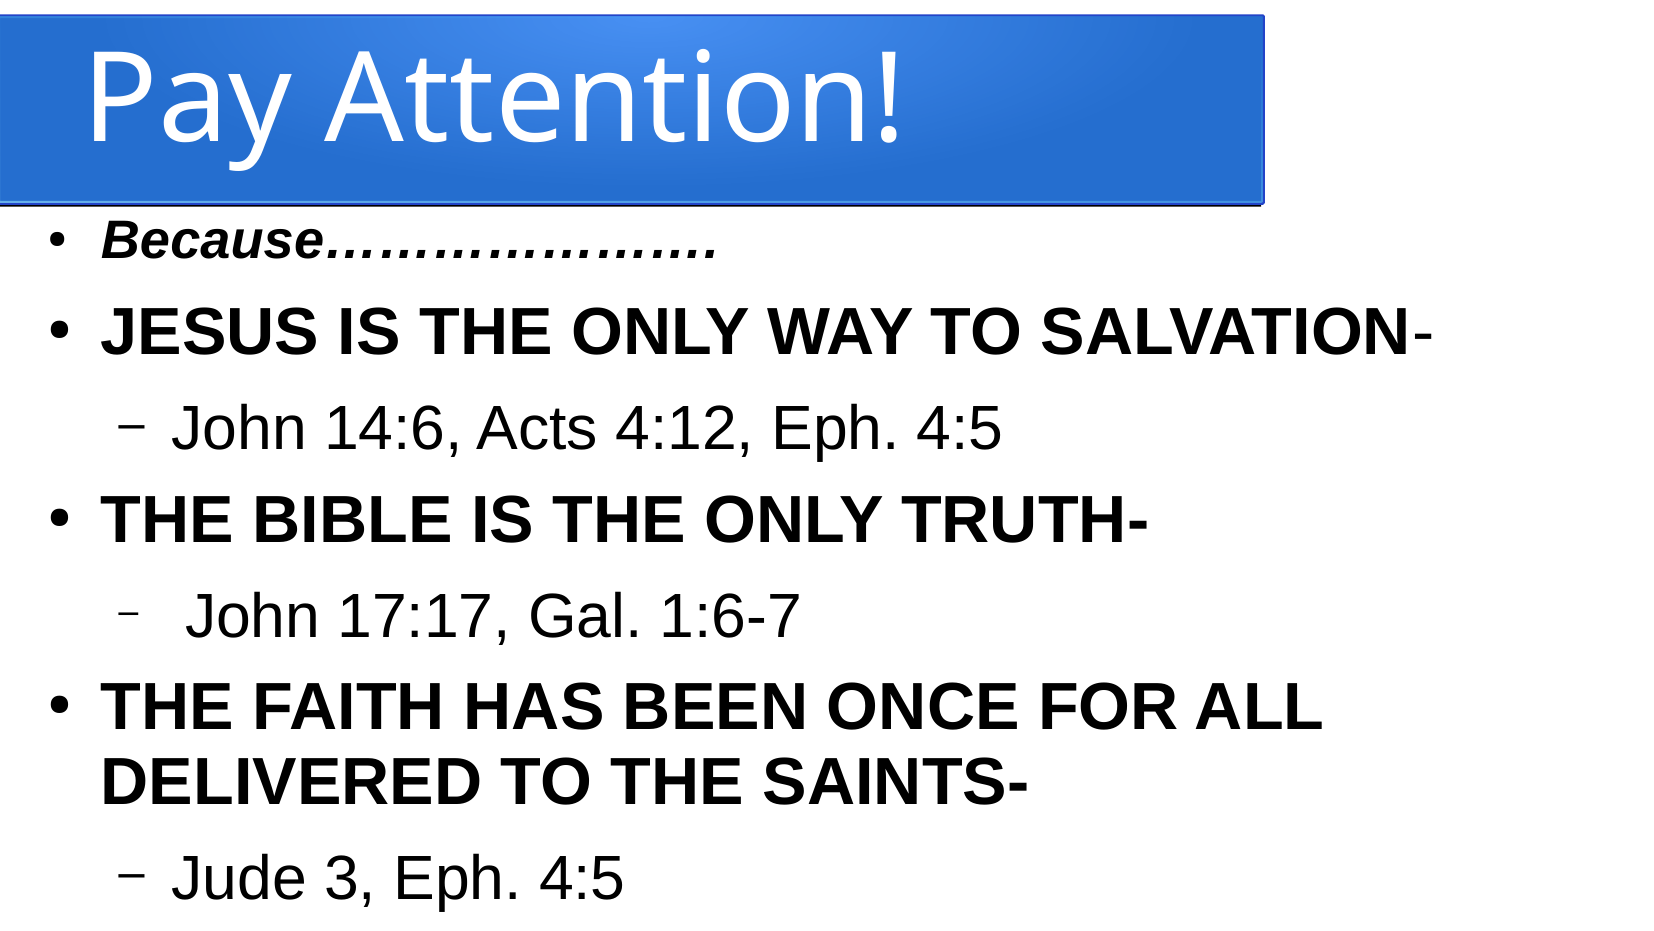

# Pay Attention!
Because………………….
JESUS IS THE ONLY WAY TO SALVATION-
John 14:6, Acts 4:12, Eph. 4:5
THE BIBLE IS THE ONLY TRUTH-
 John 17:17, Gal. 1:6-7
THE FAITH HAS BEEN ONCE FOR ALL DELIVERED TO THE SAINTS-
Jude 3, Eph. 4:5